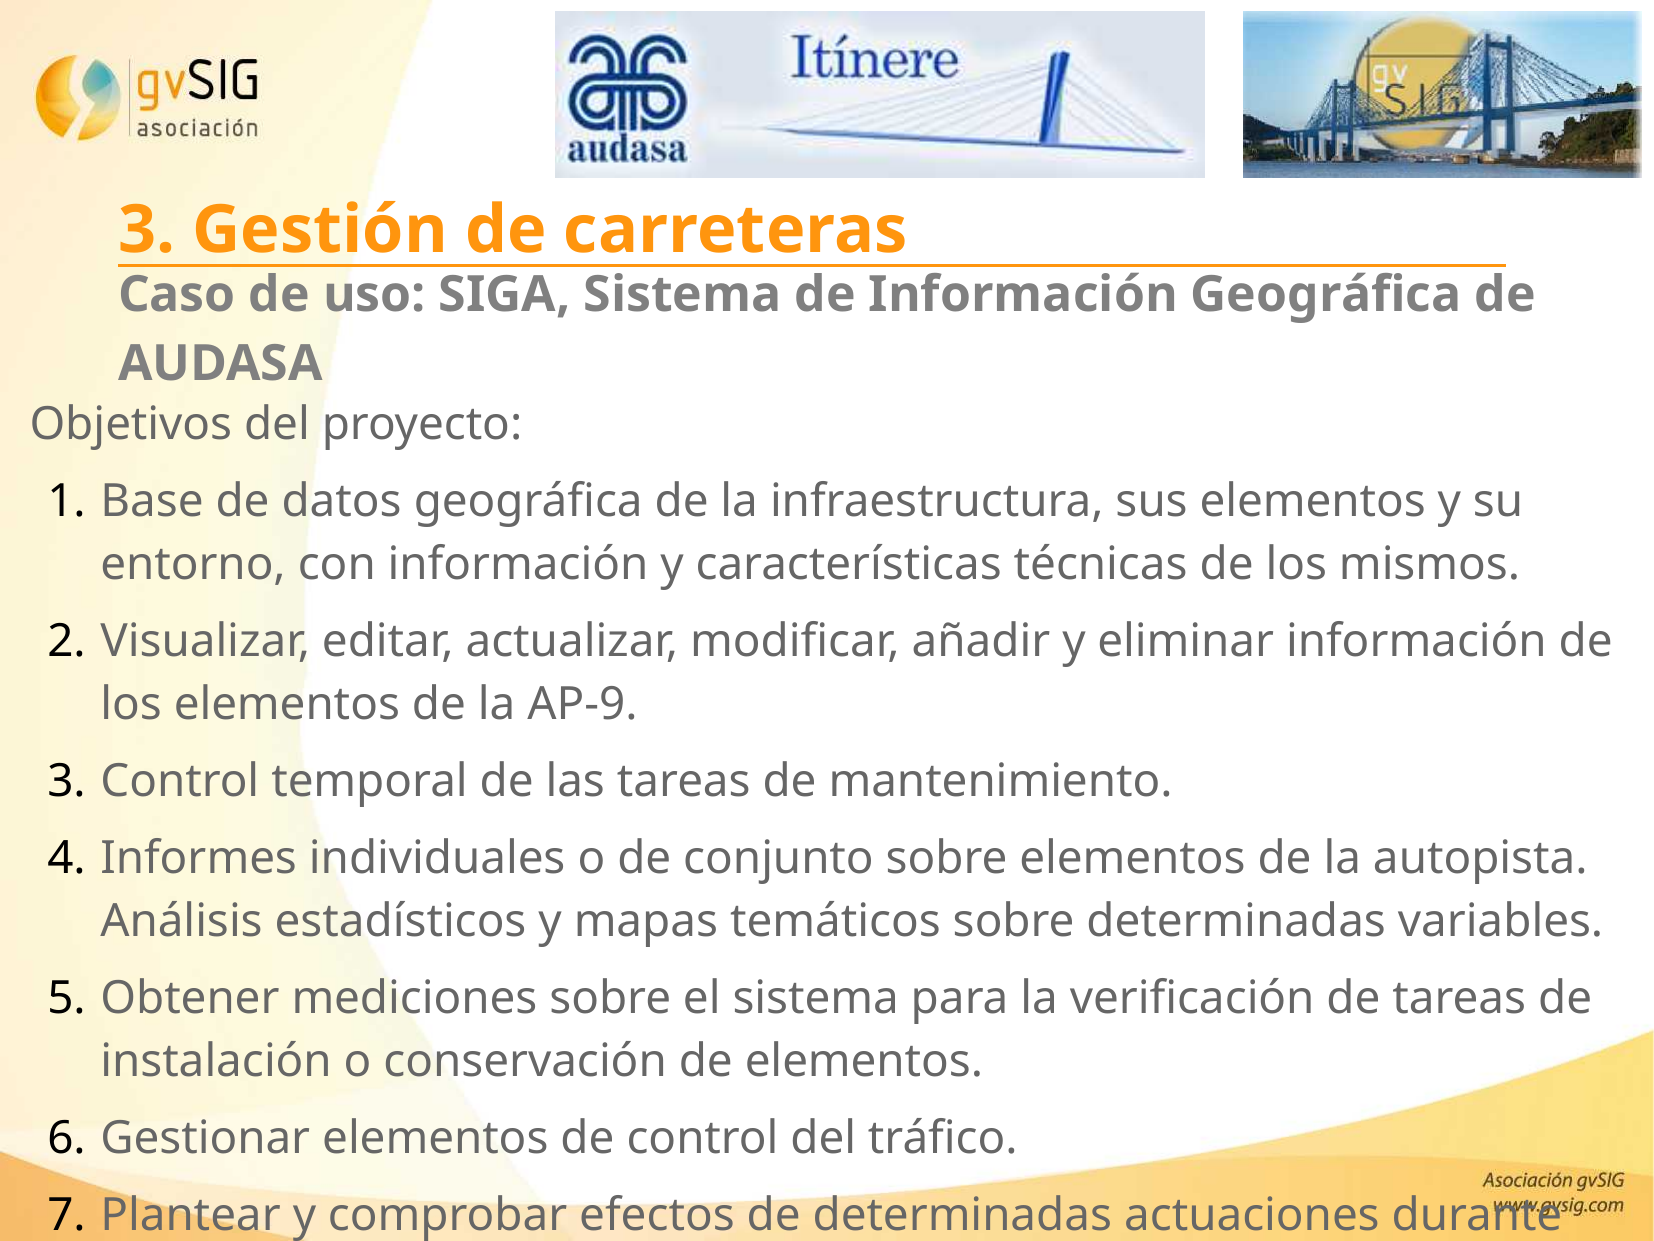

# 3. Gestión de carreteras
Caso de uso: SIGA, Sistema de Información Geográfica de AUDASA
Objetivos del proyecto:
Base de datos geográfica de la infraestructura, sus elementos y su entorno, con información y características técnicas de los mismos.
Visualizar, editar, actualizar, modificar, añadir y eliminar información de los elementos de la AP-9.
Control temporal de las tareas de mantenimiento.
Informes individuales o de conjunto sobre elementos de la autopista. Análisis estadísticos y mapas temáticos sobre determinadas variables.
Obtener mediciones sobre el sistema para la verificación de tareas de instalación o conservación de elementos.
Gestionar elementos de control del tráfico.
Plantear y comprobar efectos de determinadas actuaciones durante los procesos de planificación de nuevas infraestructuras.